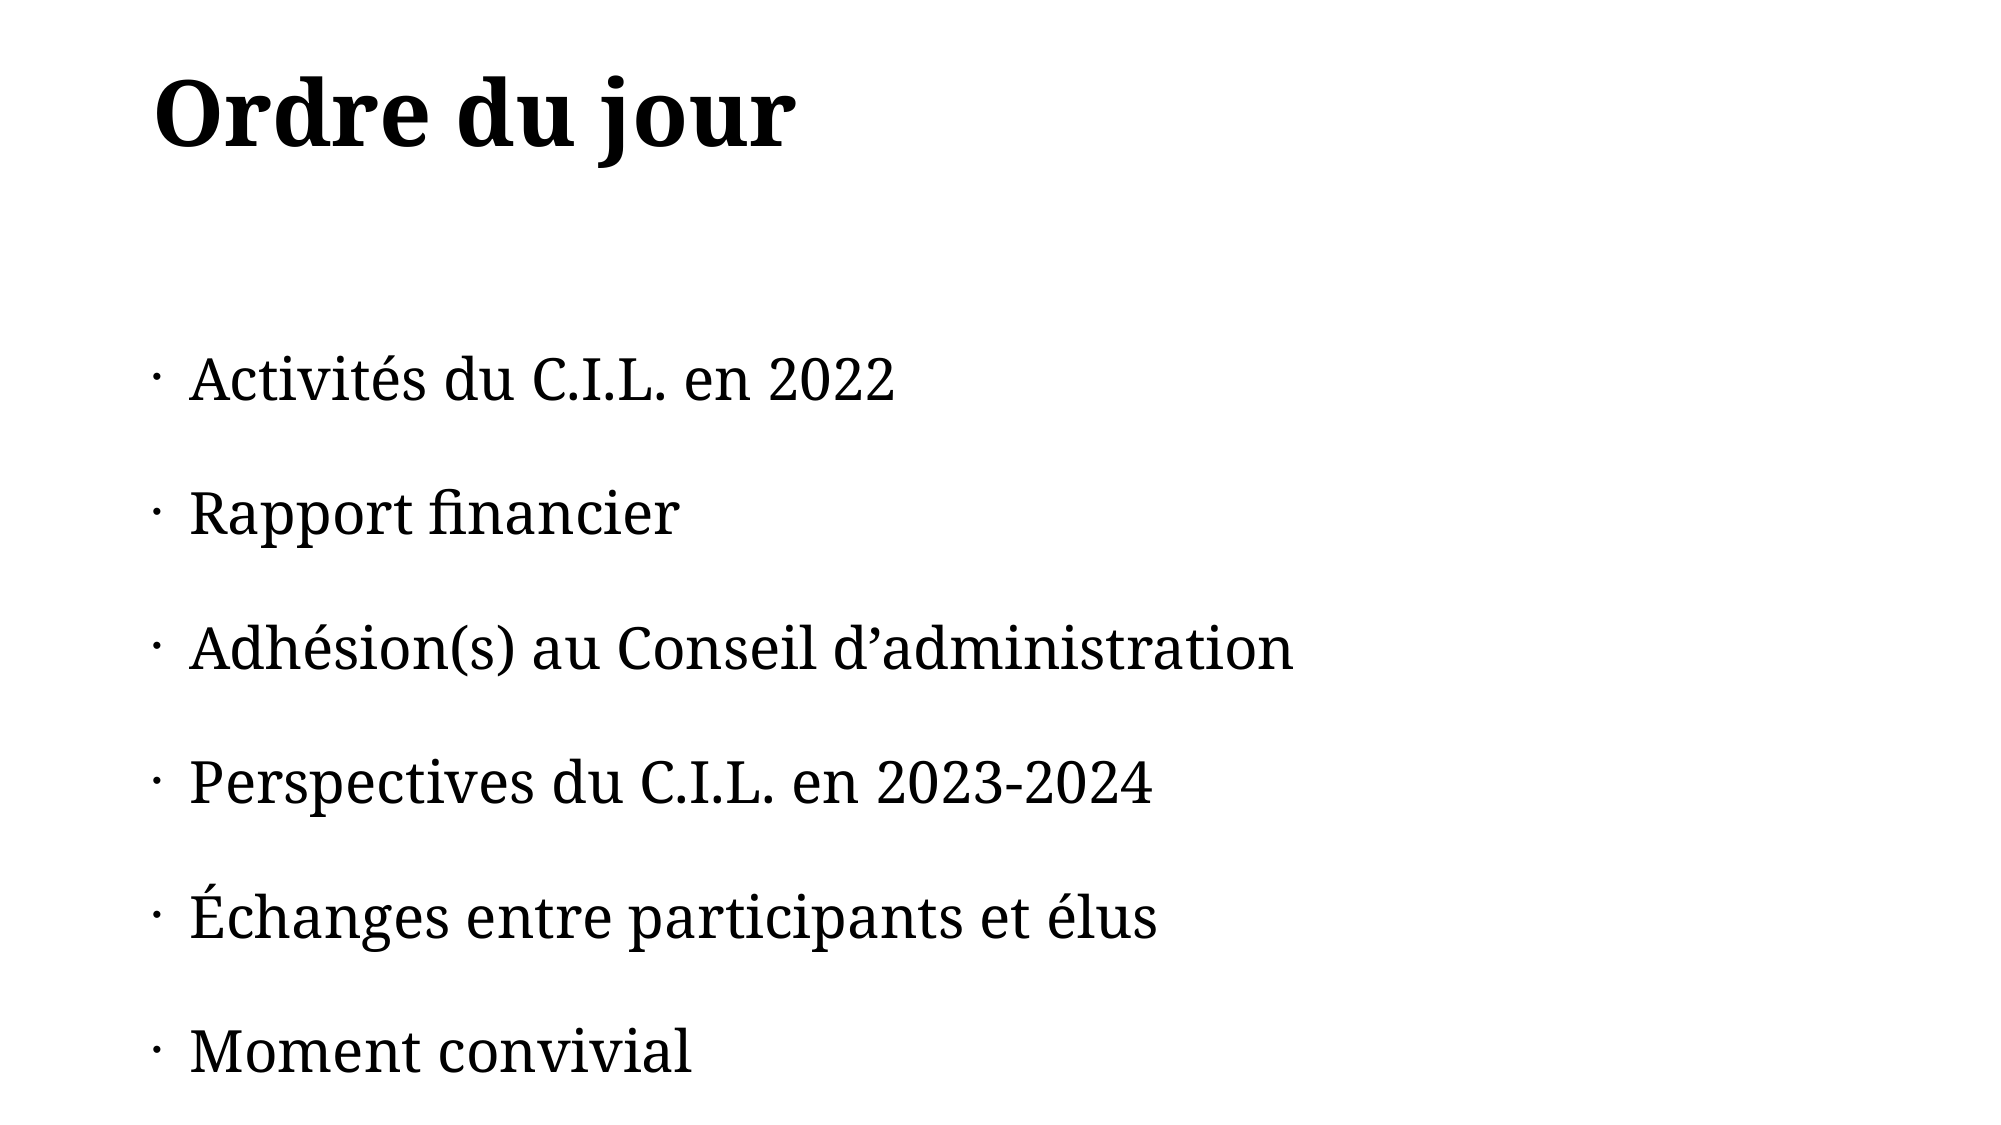

# Ordre du jour
Activités du C.I.L. en 2022
Rapport financier
Adhésion(s) au Conseil d’administration
Perspectives du C.I.L. en 2023-2024
Échanges entre participants et élus
Moment convivial